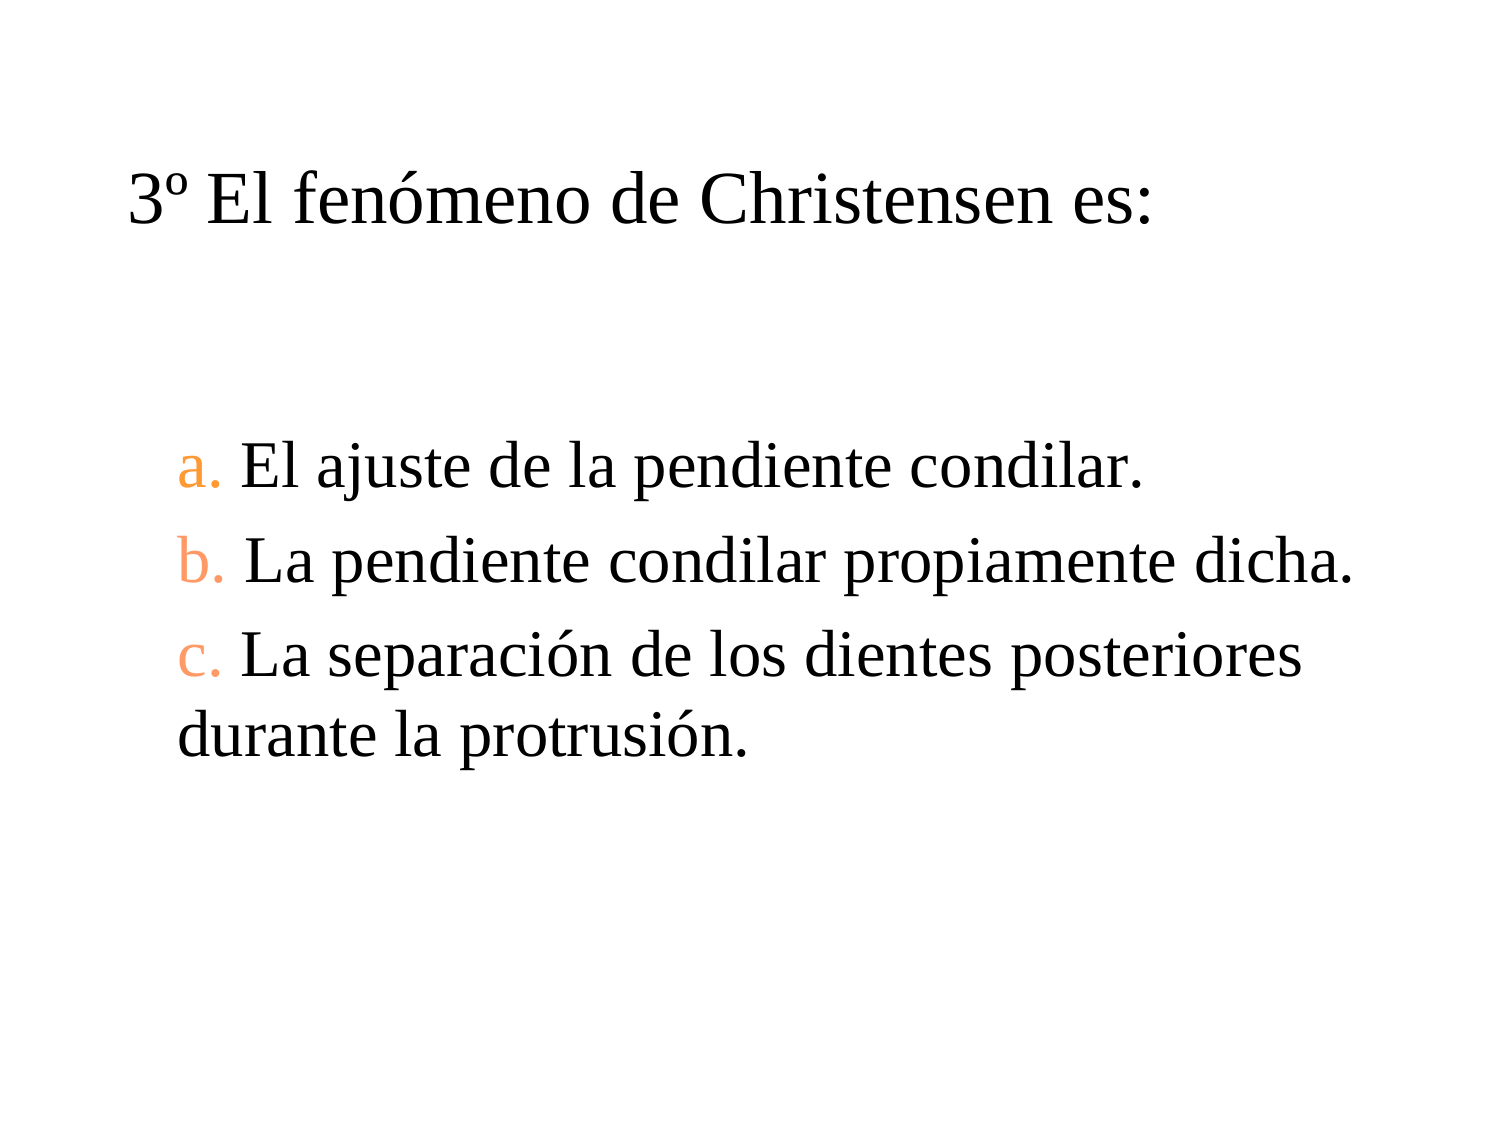

# 3º El fenómeno de Christensen es:
a. El ajuste de la pendiente condilar.
b. La pendiente condilar propiamente dicha.
c. La separación de los dientes posteriores durante la protrusión.